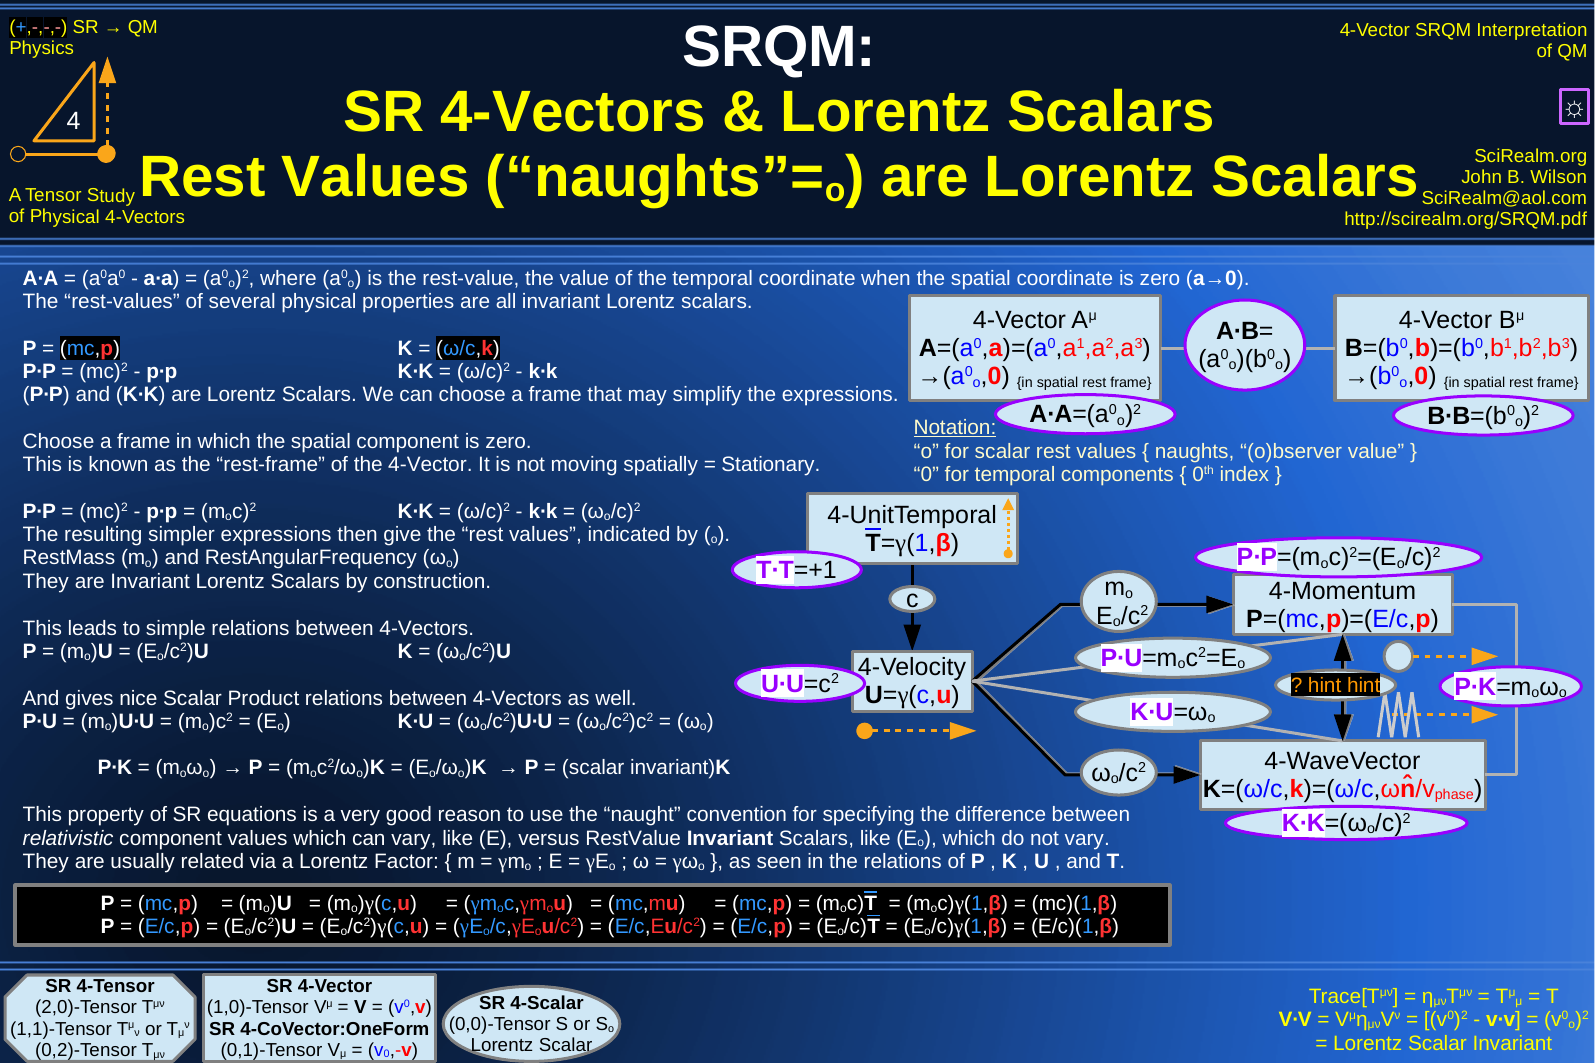

(+,-,-,-) SR → QM
Physics
A Tensor Study
of Physical 4-Vectors
4-Vector SRQM Interpretation
of QM
SciRealm.org
John B. Wilson
SciRealm@aol.com
http://scirealm.org/SRQM.pdf
SRQM:
SR 4-Vectors & Lorentz Scalars
Rest Values (“naughts”=o) are Lorentz Scalars
4
☼
# A∙A = (a0a0 - a∙a) = (a0o)2, where (a0o) is the rest-value, the value of the temporal coordinate when the spatial coordinate is zero (a→0). The “rest-values” of several physical properties are all invariant Lorentz scalars. P = (mc,p)				K = (ω/c,k) P∙P = (mc)2 - p∙p			K∙K = (ω/c)2 - k∙k (P∙P) and (K∙K) are Lorentz Scalars. We can choose a frame that may simplify the expressions. Choose a frame in which the spatial component is zero. This is known as the “rest-frame” of the 4-Vector. It is not moving spatially = Stationary. P∙P = (mc)2 - p∙p = (moc)2		K∙K = (ω/c)2 - k∙k = (ωo/c)2 The resulting simpler expressions then give the “rest values”, indicated by (o). RestMass (mo) and RestAngularFrequency (ωo) They are Invariant Lorentz Scalars by construction. This leads to simple relations between 4-Vectors. P = (mo)U = (Eo/c2)U			K = (ωo/c2)U And gives nice Scalar Product relations between 4-Vectors as well. P∙U = (mo)U∙U = (mo)c2 = (Eo)		K∙U = (ωo/c2)U∙U = (ωo/c2)c2 = (ωo) P∙K = (moωo) → P = (moc2/ωo)K = (Eo/ωo)K → P = (scalar invariant)K This property of SR equations is a very good reason to use the “naught” convention for specifying the difference between relativistic component values which can vary, like (E), versus RestValue Invariant Scalars, like (Eo), which do not vary. They are usually related via a Lorentz Factor: { m = γmo ; E = γEo ; ω = γωo }, as seen in the relations of P , K , U , and T.
4-Vector Aμ
A=(a0,a)=(a0,a1,a2,a3)
→(a0o,0) {in spatial rest frame}
4-Vector Bμ
B=(b0,b)=(b0,b1,b2,b3)
→(b0o,0) {in spatial rest frame}
A∙B=
(a0o)(b0o)
A∙A=(a0o)2
B∙B=(b0o)2
Notation:
“o” for scalar rest values { naughts, “(o)bserver value” }
“0” for temporal components { 0th index }
4-UnitTemporal
T=γ(1,β)
P∙P=(moc)2=(Eo/c)2
T∙T=+1
mo
 Eo/c2
4-Momentum
P=(mc,p)=(E/c,p)
c
P∙U=moc2=Eo
4-Velocity
U=γ(c,u)
U∙U=c2
P∙K=moωo
? hint hint
K∙U=ωo
4-WaveVector
K=(ω/c,k)=(ω/c,ωn̂/vphase)
ωo/c2
K∙K=(ωo/c)2
P = (mc,p) = (mo)U = (mo)γ(c,u) = (γmoc,γmou) = (mc,mu) = (mc,p) = (moc)T = (moc)γ(1,β) = (mc)(1,β)
P = (E/c,p) = (Eo/c2)U = (Eo/c2)γ(c,u) = (γEo/c,γEou/c2) = (E/c,Eu/c2) = (E/c,p) = (Eo/c)T = (Eo/c)γ(1,β) = (E/c)(1,β)
SR 4-Tensor
(2,0)-Tensor Tμν
(1,1)-Tensor Tμν or Tμν
(0,2)-Tensor Tμν
SR 4-Vector
(1,0)-Tensor Vμ = V = (v0,v)
SR 4-CoVector:OneForm
(0,1)-Tensor Vμ = (v0,-v)
Trace[Tμν] = ημνTμν = Tμμ = T
V∙V = VμημνVν = [(v0)2 - v∙v] = (v0o)2
= Lorentz Scalar Invariant
SR 4-Scalar
(0,0)-Tensor S or So
Lorentz Scalar